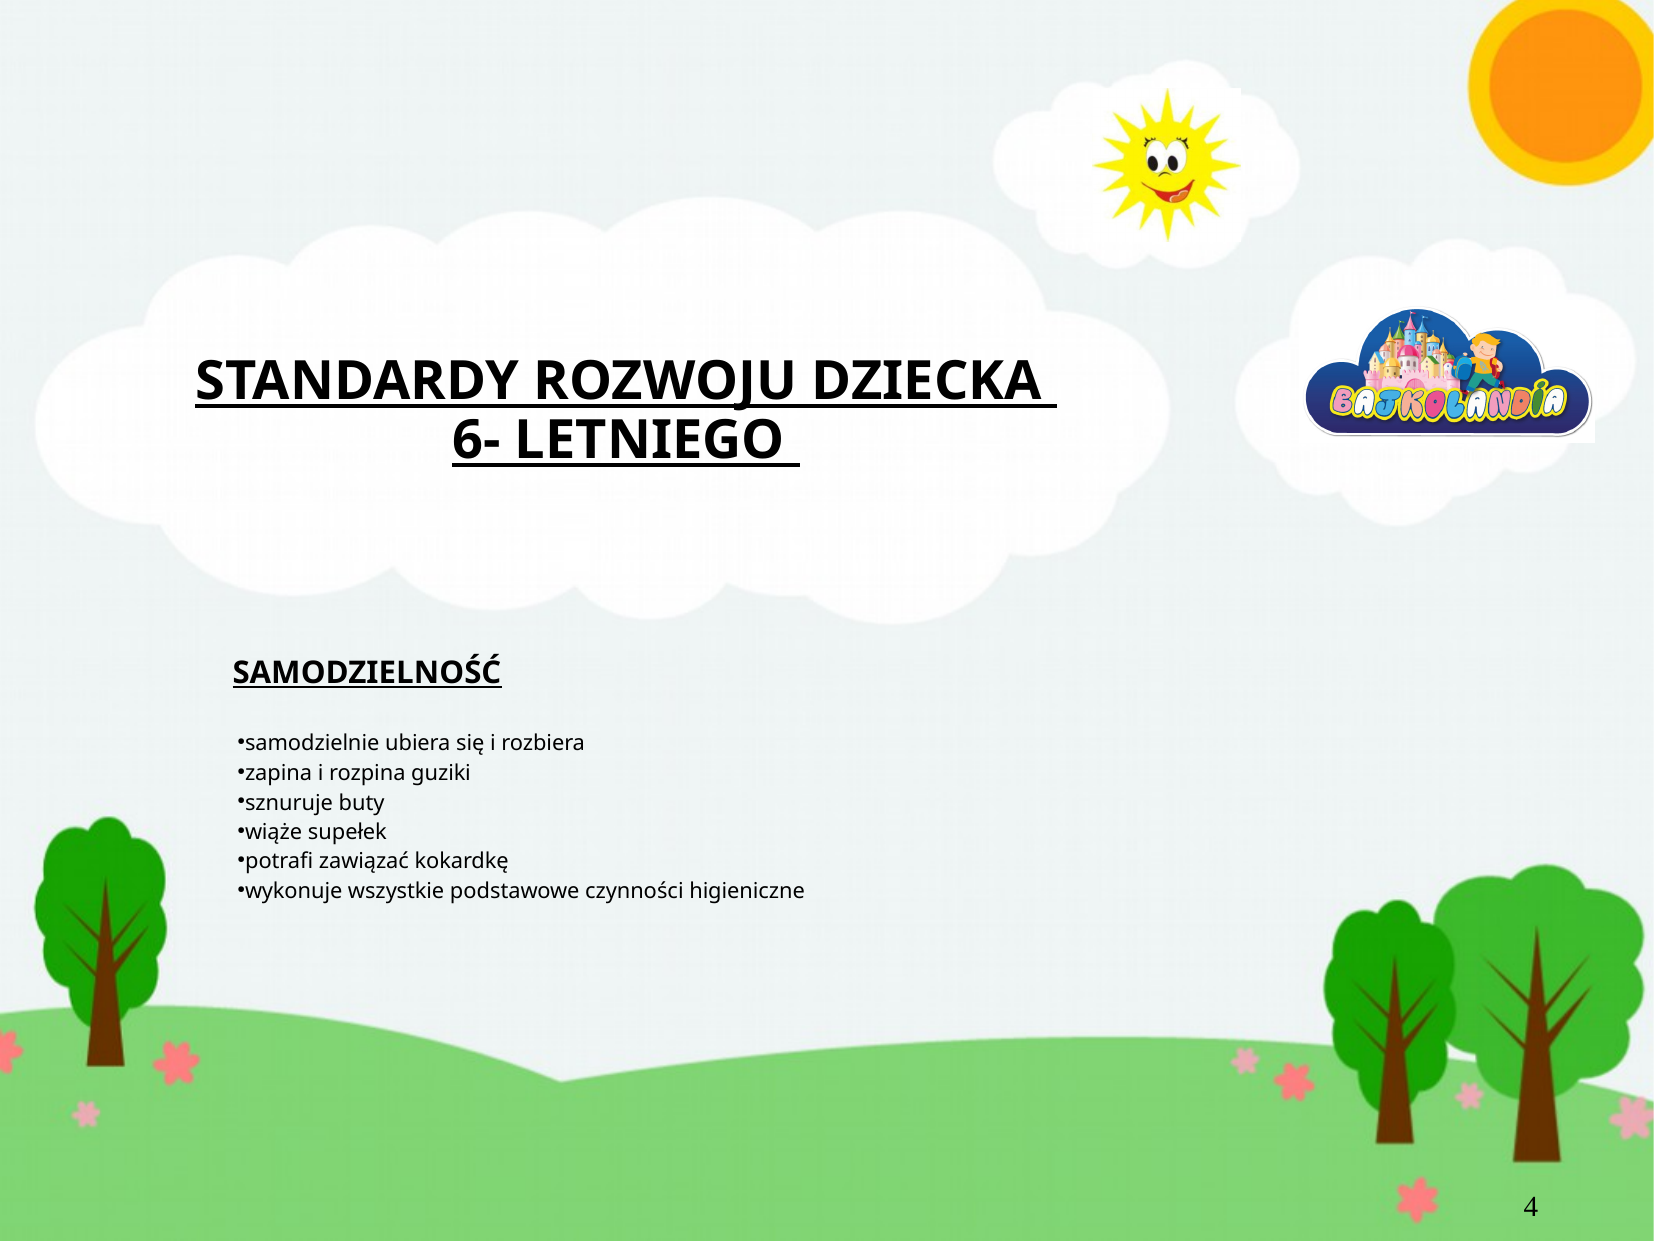

# STANDARDY ROZWOJU DZIECKA 6- LETNIEGO
SAMODZIELNOŚĆ
samodzielnie ubiera się i rozbiera
zapina i rozpina guziki
sznuruje buty
wiąże supełek
potrafi zawiązać kokardkę
wykonuje wszystkie podstawowe czynności higieniczne